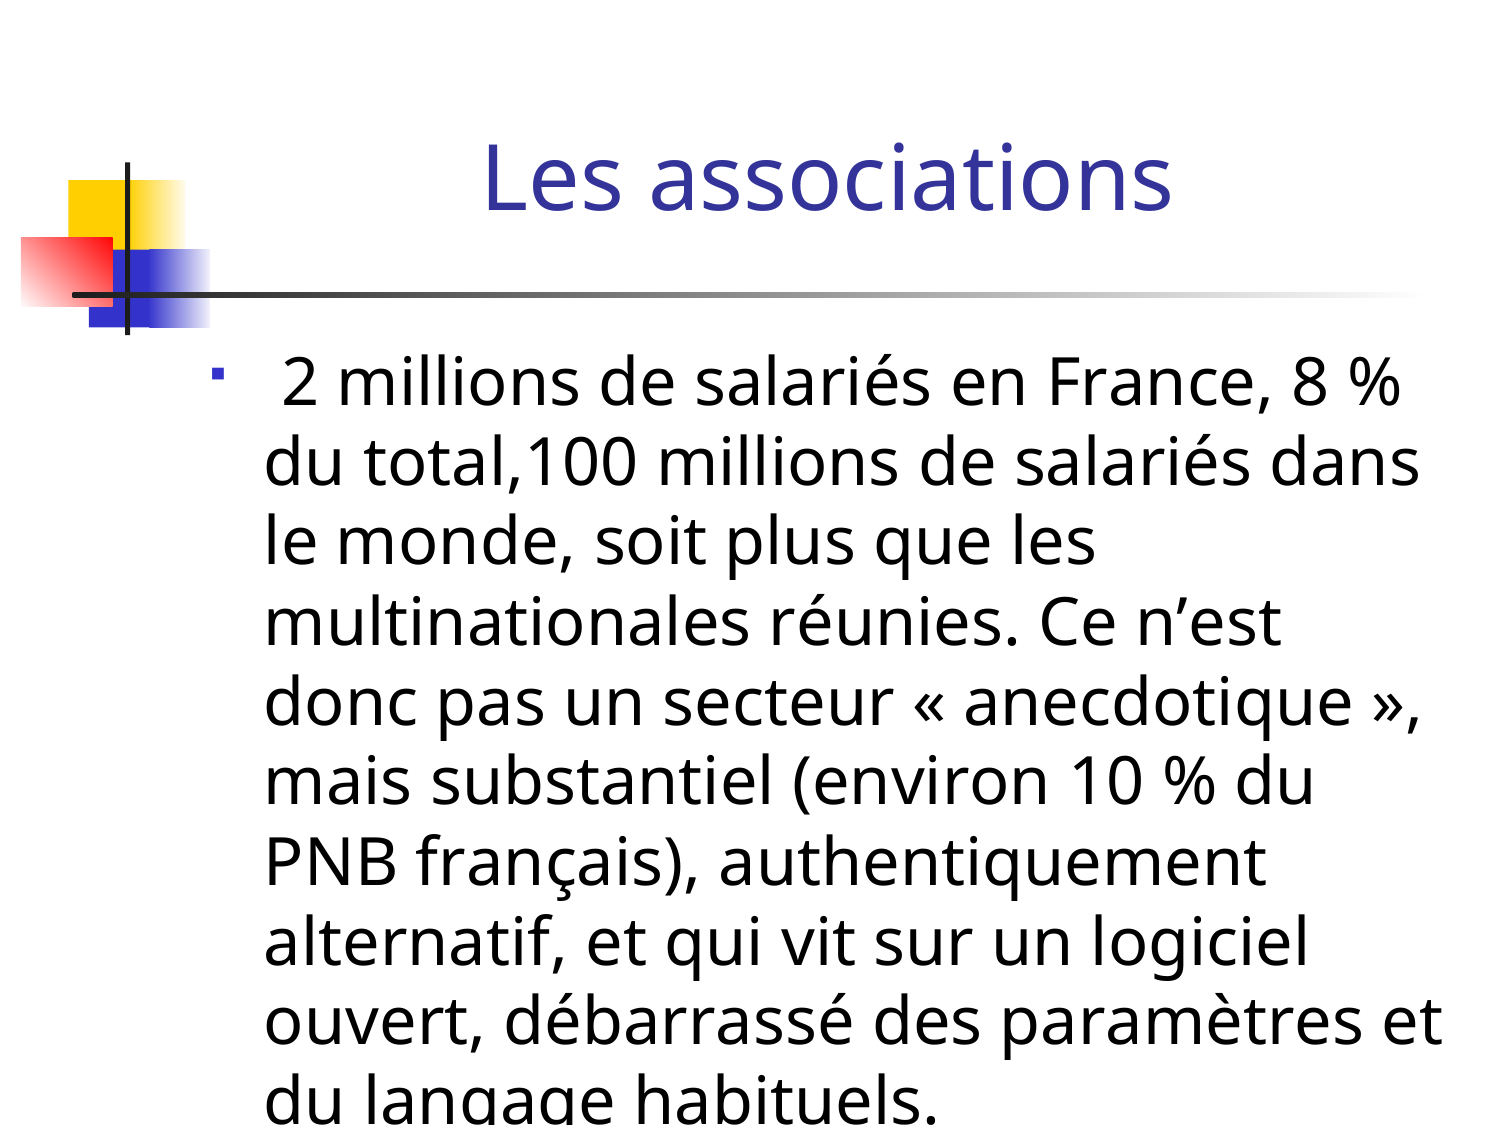

Les associations
 2 millions de salariés en France, 8 % du total,100 millions de salariés dans le monde, soit plus que les multinationales réunies. Ce n’est donc pas un secteur « anecdotique », mais substantiel (environ 10 % du PNB français), authentiquement alternatif, et qui vit sur un logiciel ouvert, débarrassé des paramètres et du langage habituels.